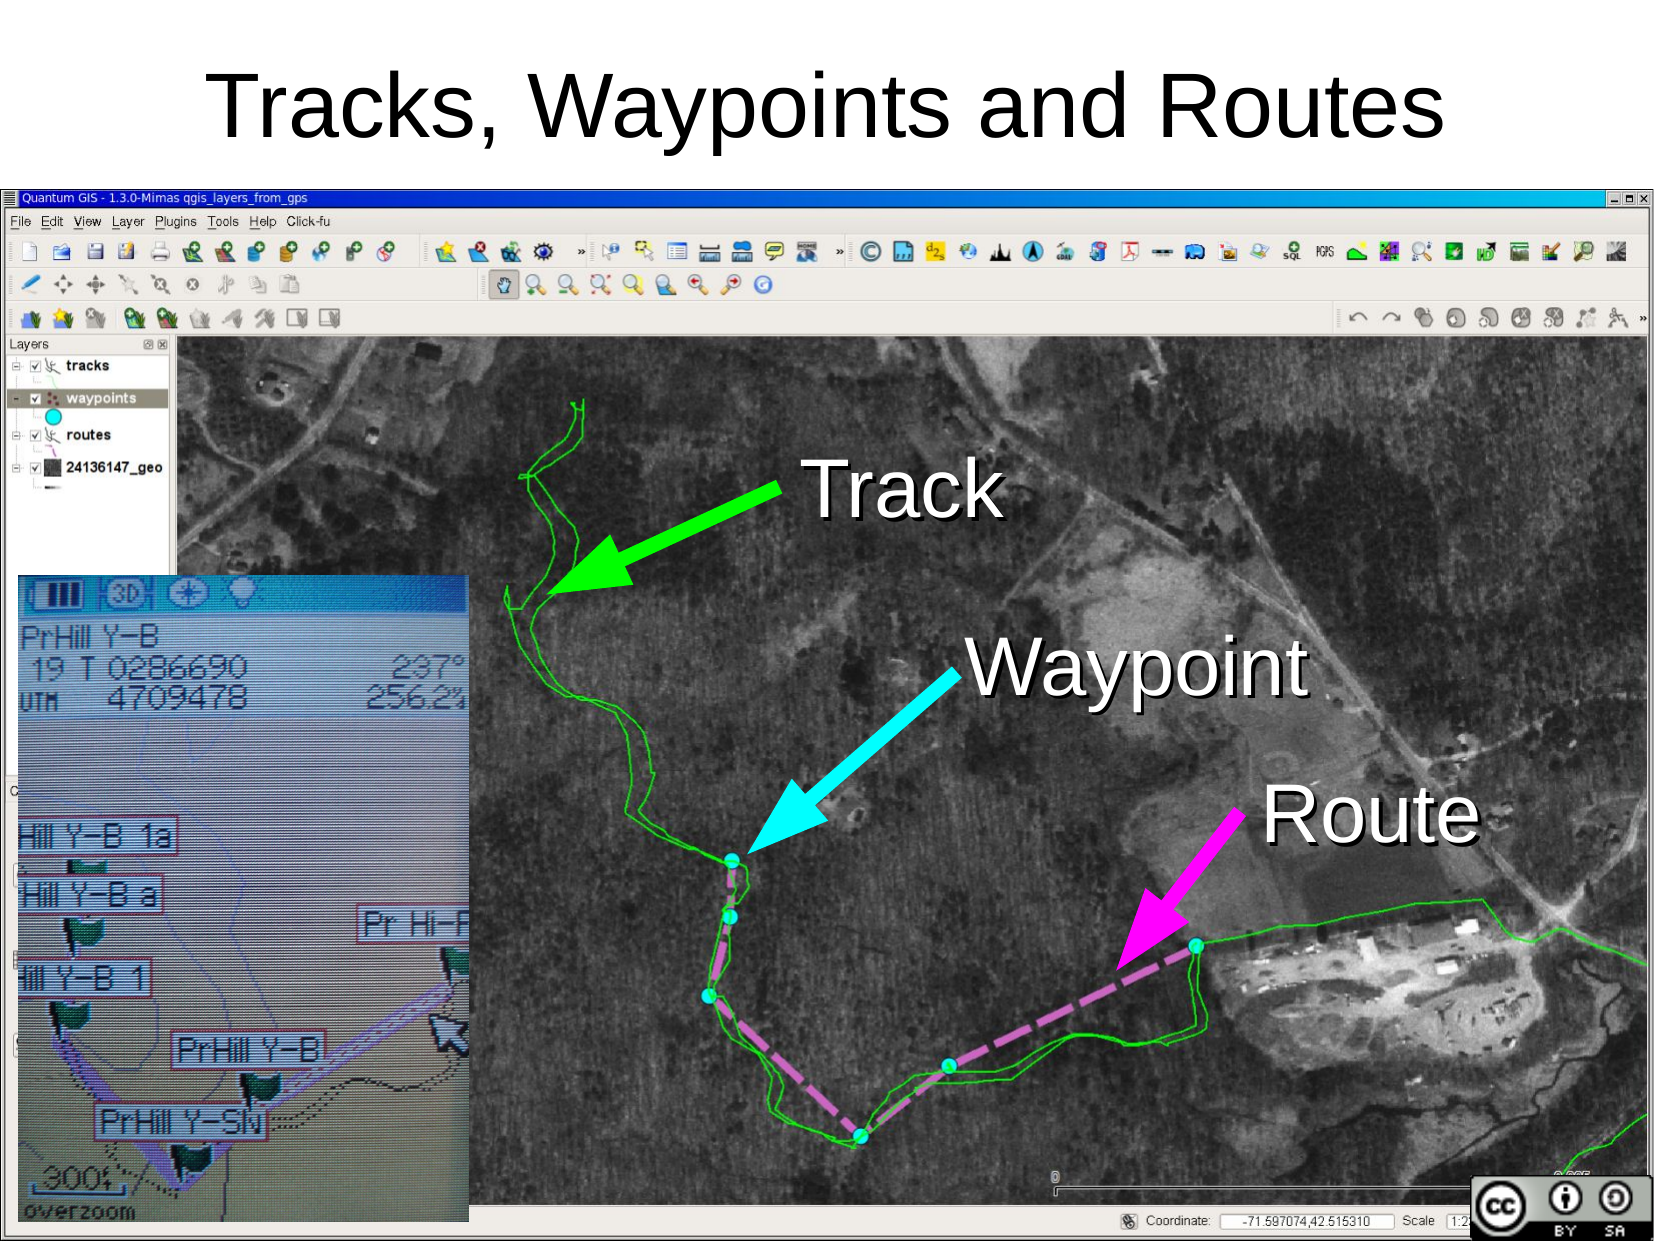

# Tracks, Waypoints and Routes
Track
Waypoint
Route